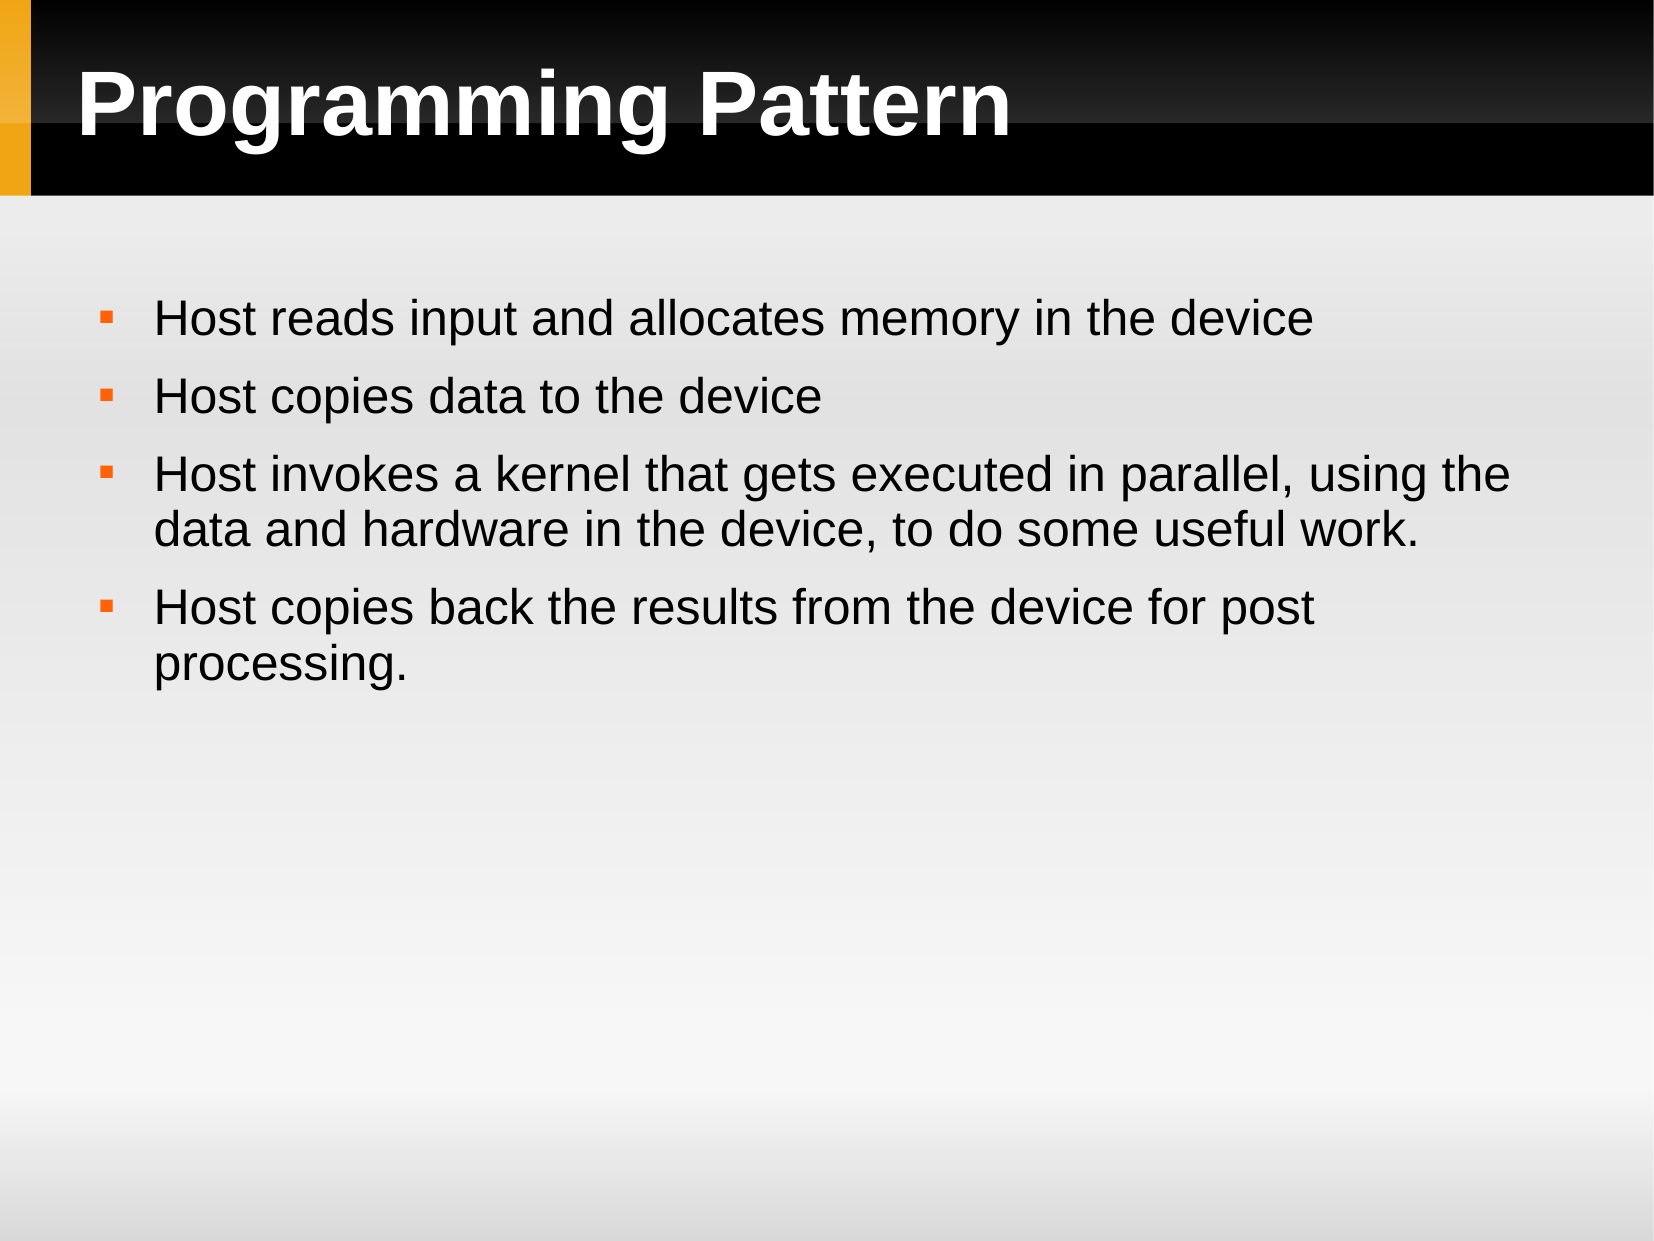

# Programming Pattern
Host reads input and allocates memory in the device
Host copies data to the device
Host invokes a kernel that gets executed in parallel, using the data and hardware in the device, to do some useful work.
Host copies back the results from the device for post processing.